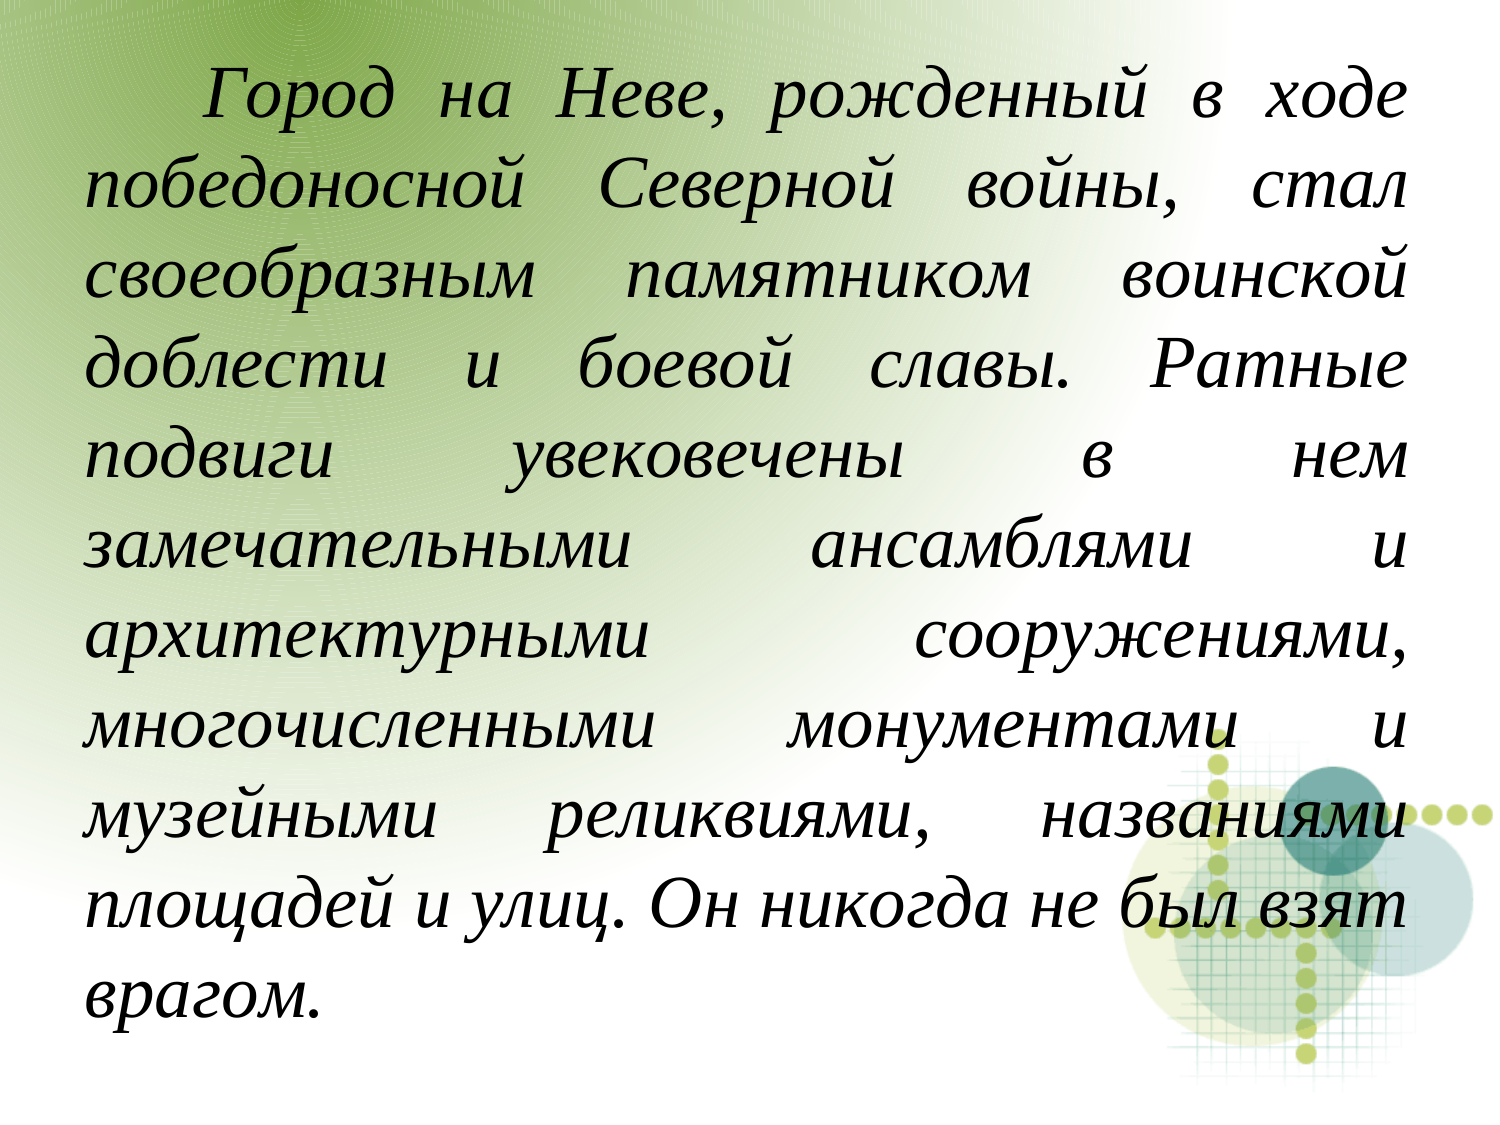

# Город на Неве, рожденный в ходе победоносной Северной войны, стал своеобразным памятником воинской доблести и боевой славы. Ратные подвиги увековечены в нем замечательными ансамблями и архитектурными сооружениями, многочисленными монументами и музейными реликвиями, названиями площадей и улиц. Он никогда не был взят врагом.